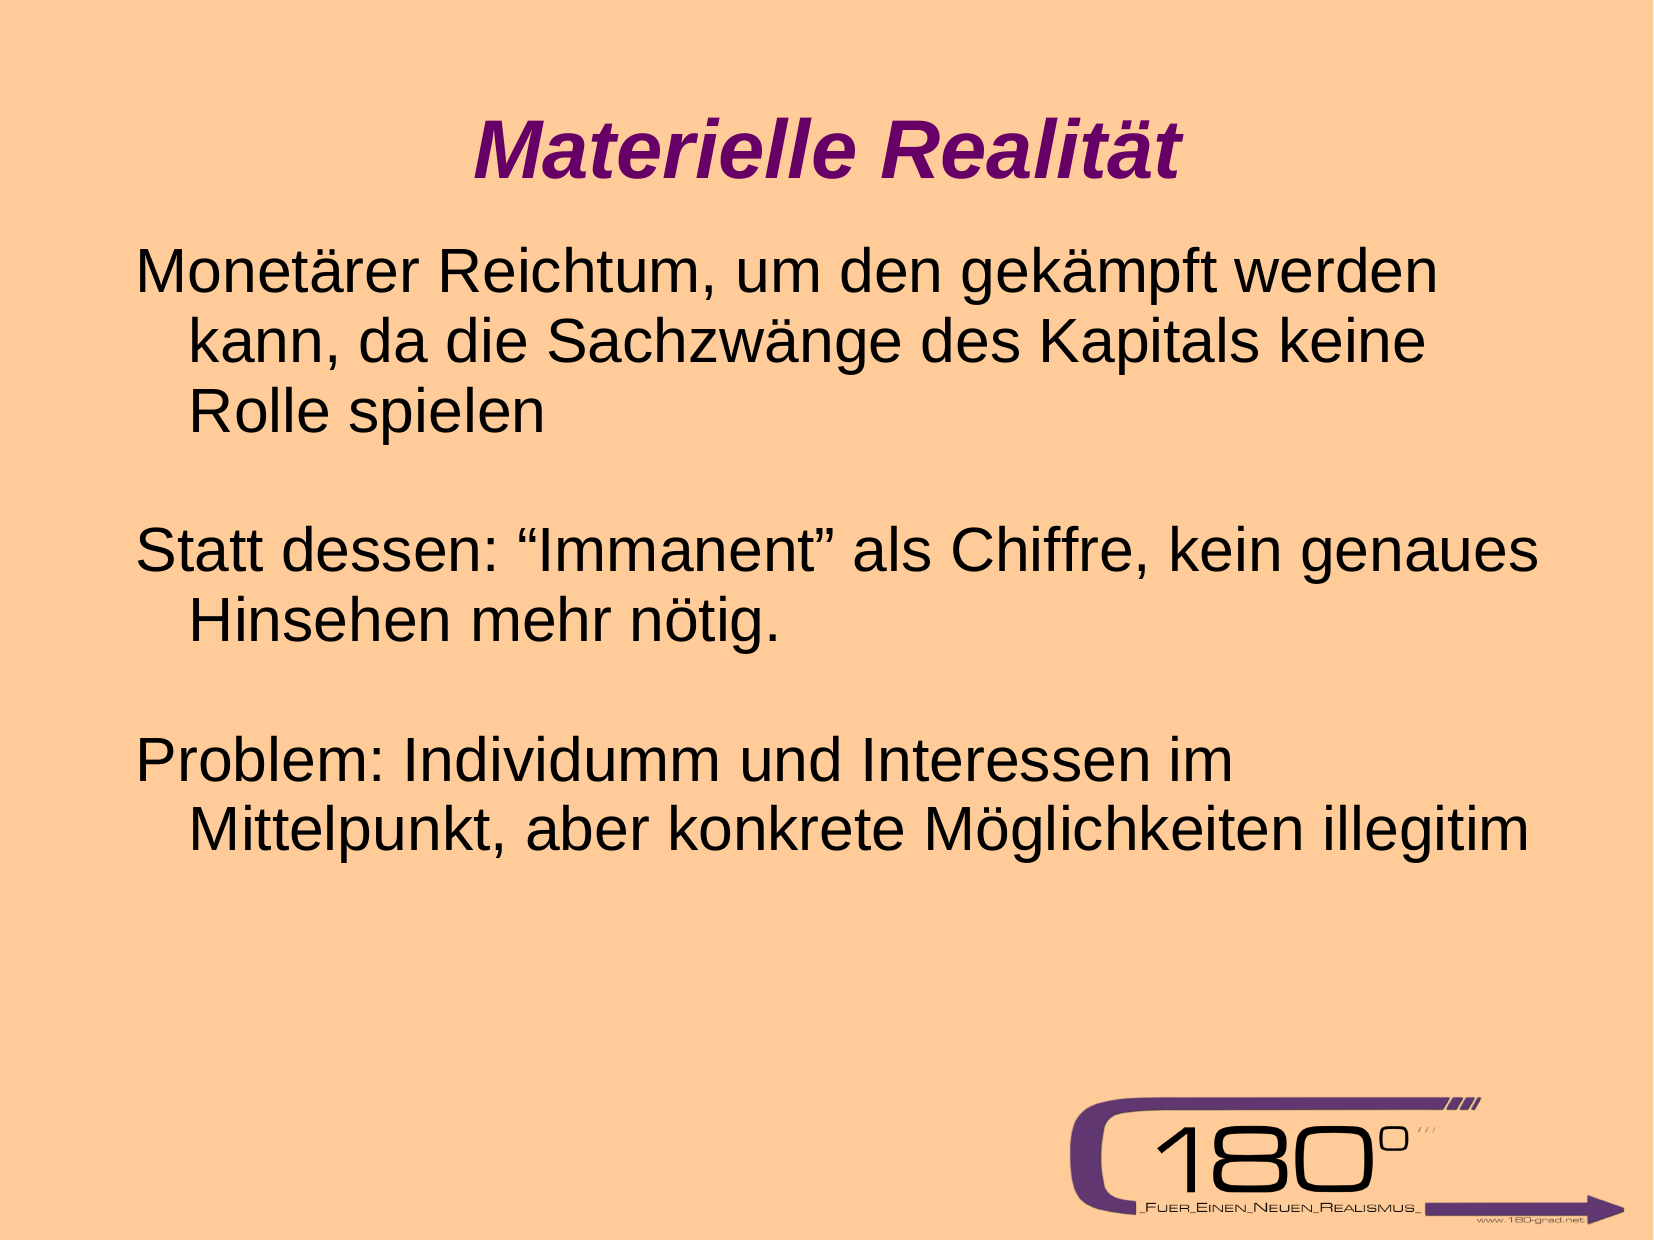

# Materielle Realität
Monetärer Reichtum, um den gekämpft werden kann, da die Sachzwänge des Kapitals keine Rolle spielen
Statt dessen: “Immanent” als Chiffre, kein genaues Hinsehen mehr nötig.
Problem: Individumm und Interessen im Mittelpunkt, aber konkrete Möglichkeiten illegitim